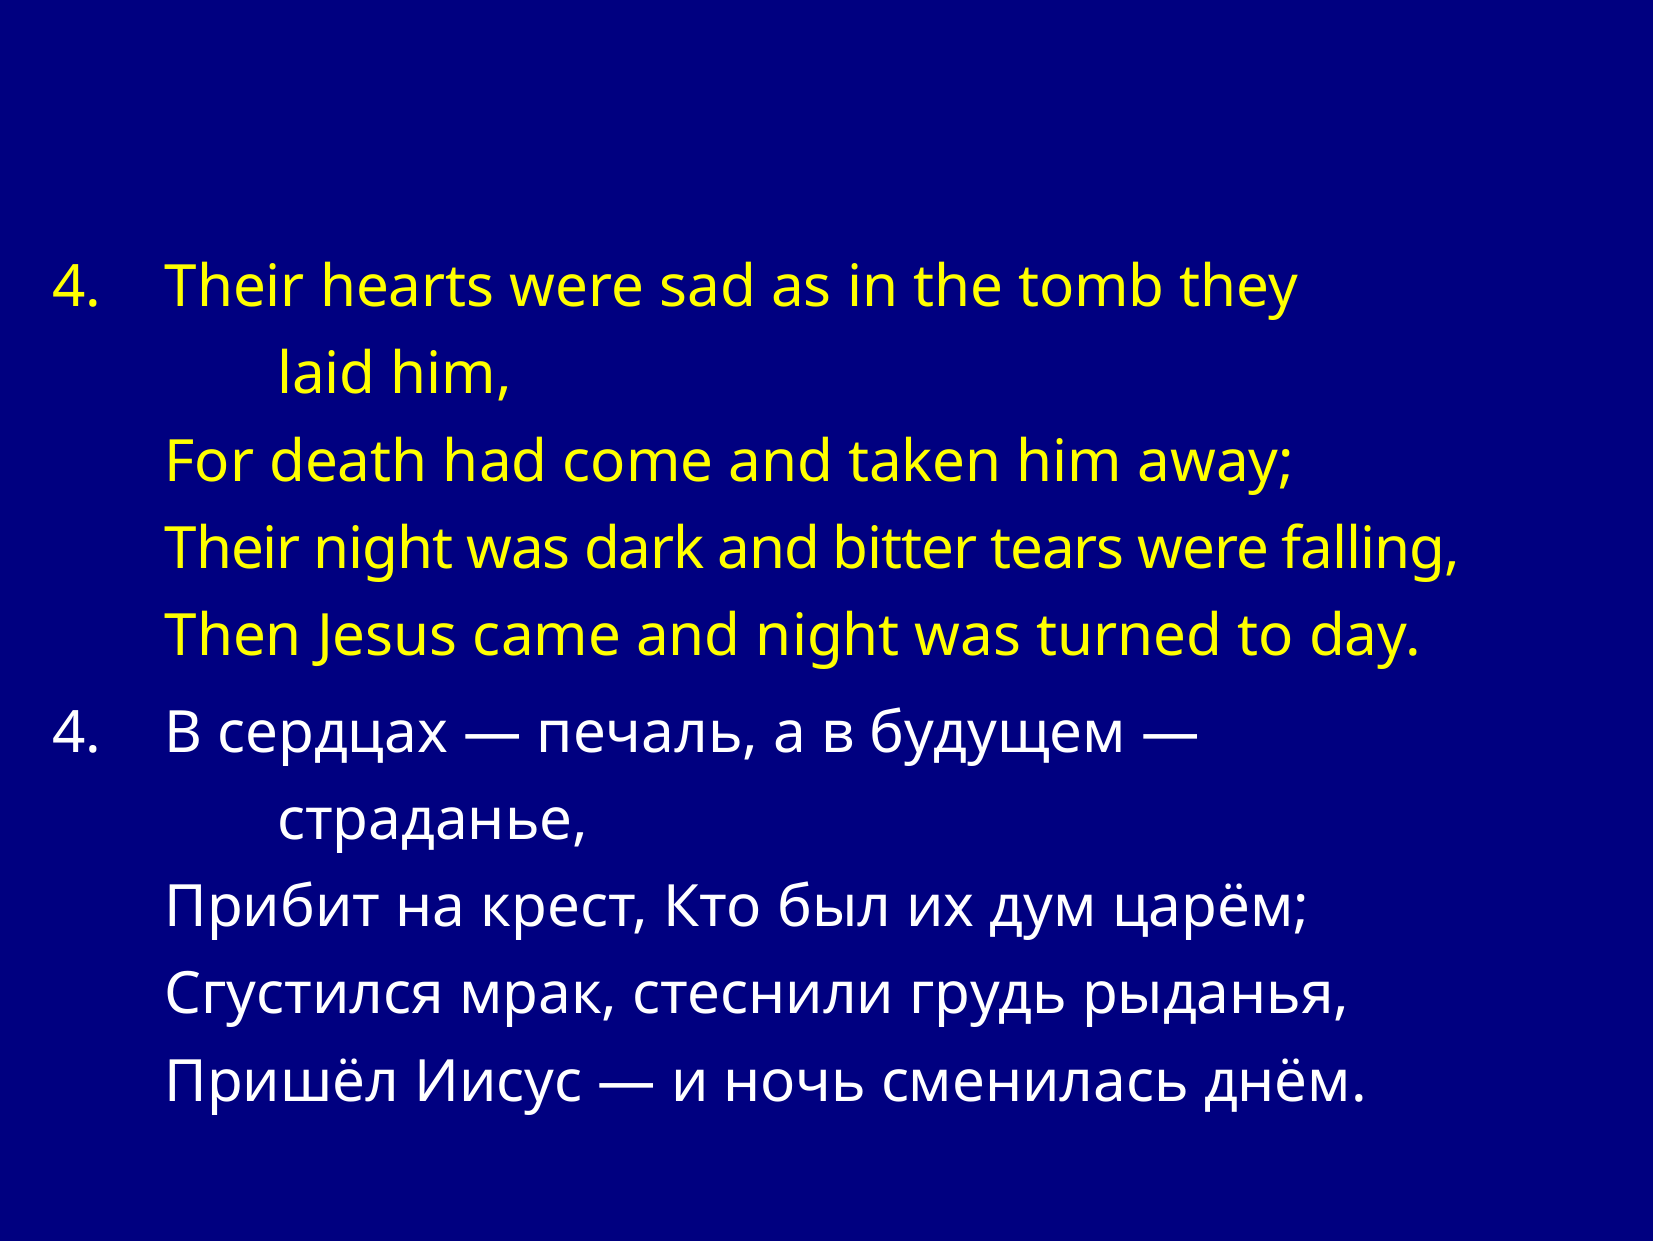

4.	Their hearts were sad as in the tomb they
		laid him,
	For death had come and taken him away;
	Their night was dark and bitter tears were falling,
	Then Jesus came and night was turned to day.
4.	В сердцах — печаль, а в будущем —
		страданье,
	Прибит на крест, Кто был их дум царём;
	Сгустился мрак, стеснили грудь рыданья,
	Пришёл Иисус — и ночь сменилась днём.